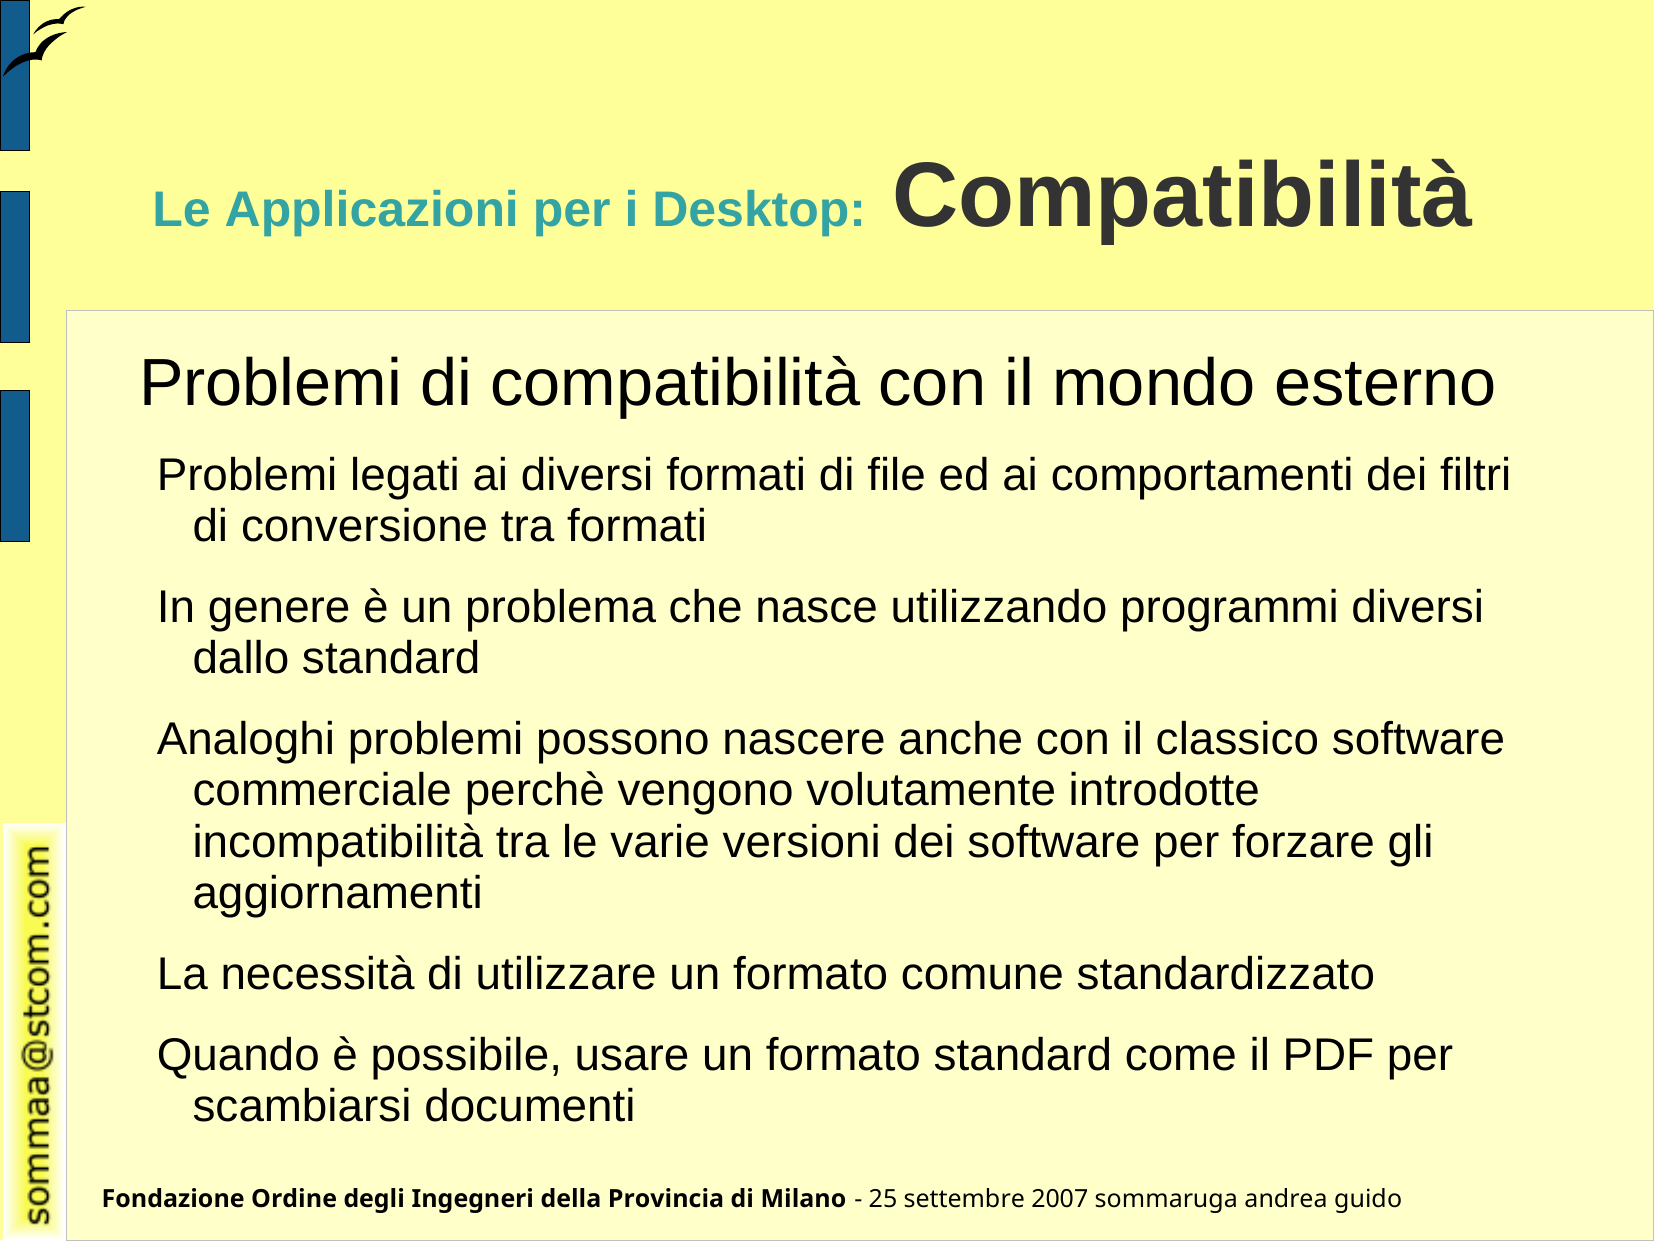

# Le Applicazioni per i Desktop: Compatibilità
Problemi di compatibilità con il mondo esterno
Problemi legati ai diversi formati di file ed ai comportamenti dei filtri di conversione tra formati
In genere è un problema che nasce utilizzando programmi diversi dallo standard
Analoghi problemi possono nascere anche con il classico software commerciale perchè vengono volutamente introdotte incompatibilità tra le varie versioni dei software per forzare gli aggiornamenti
La necessità di utilizzare un formato comune standardizzato
Quando è possibile, usare un formato standard come il PDF per scambiarsi documenti